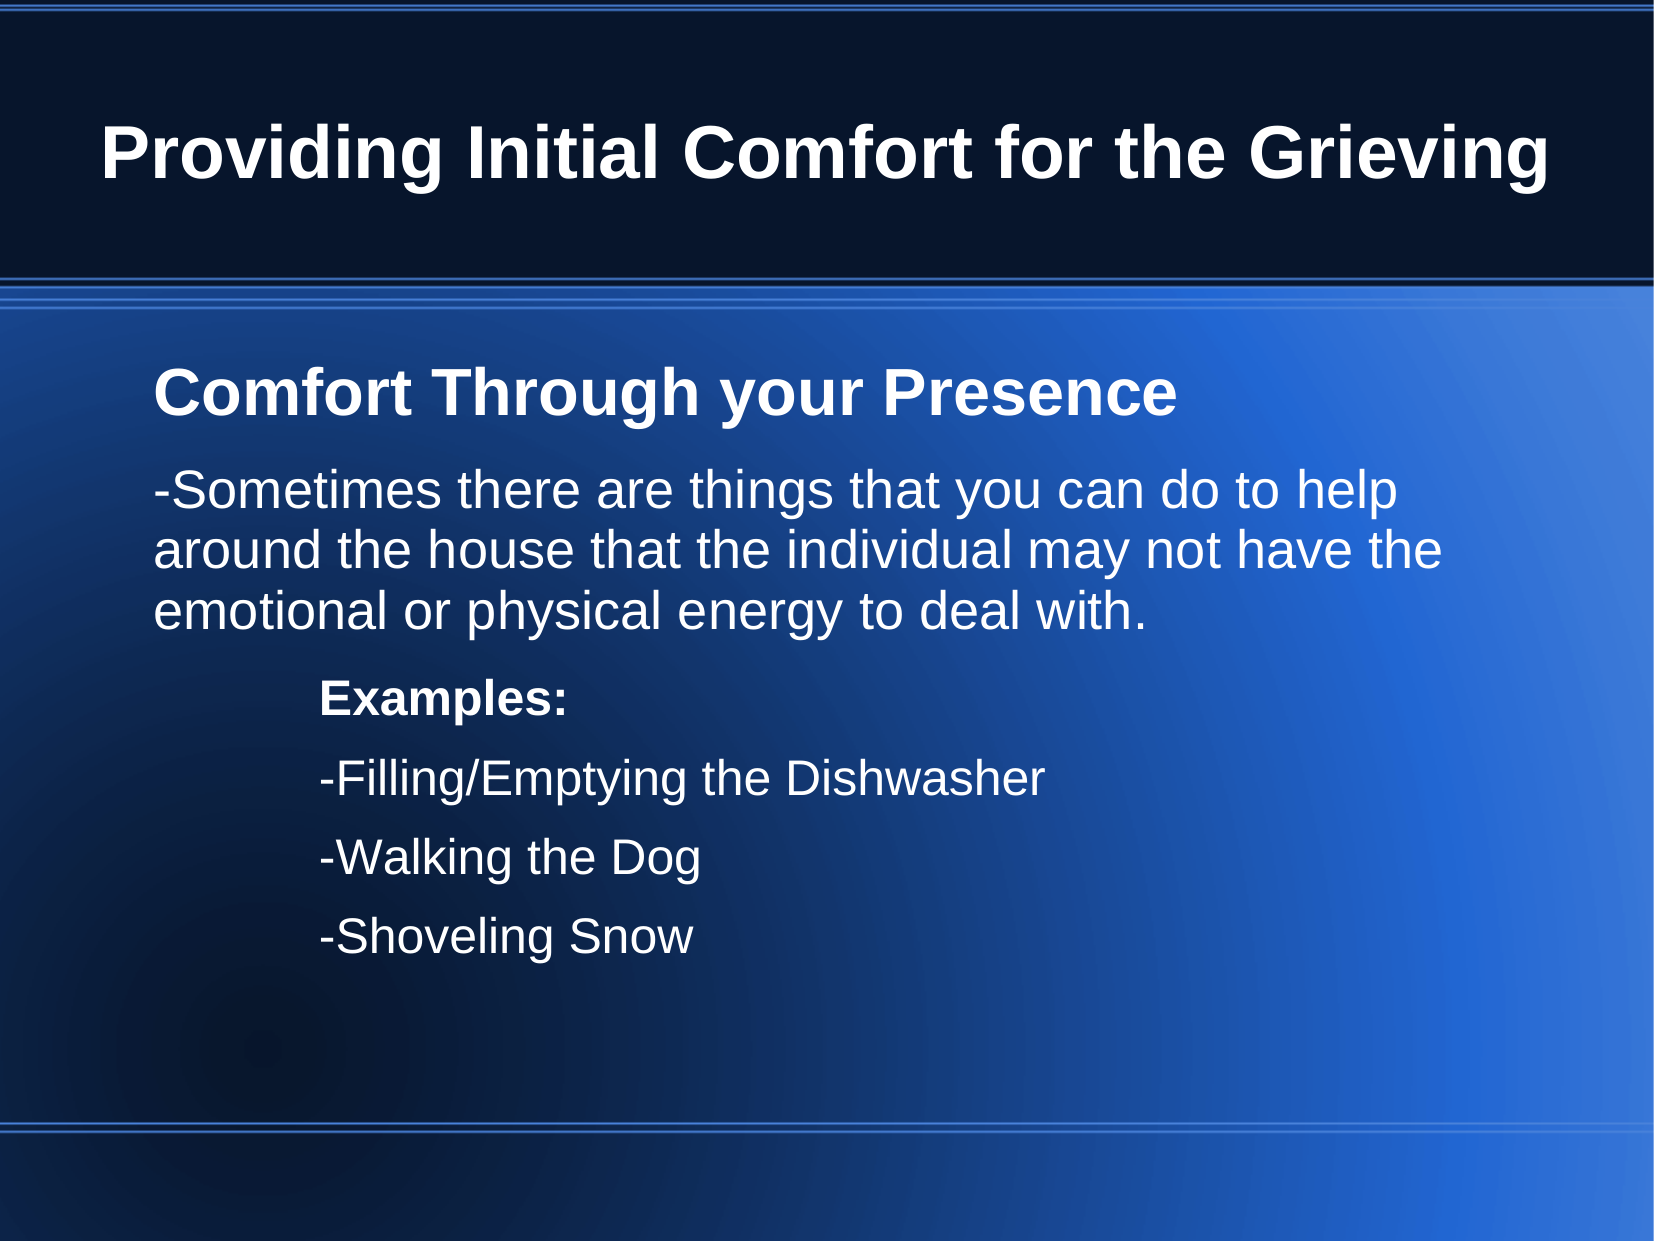

# Providing Initial Comfort for the Grieving
Comfort Through your Presence
-Sometimes there are things that you can do to help around the house that the individual may not have the emotional or physical energy to deal with.
Examples:
-Filling/Emptying the Dishwasher
-Walking the Dog
-Shoveling Snow